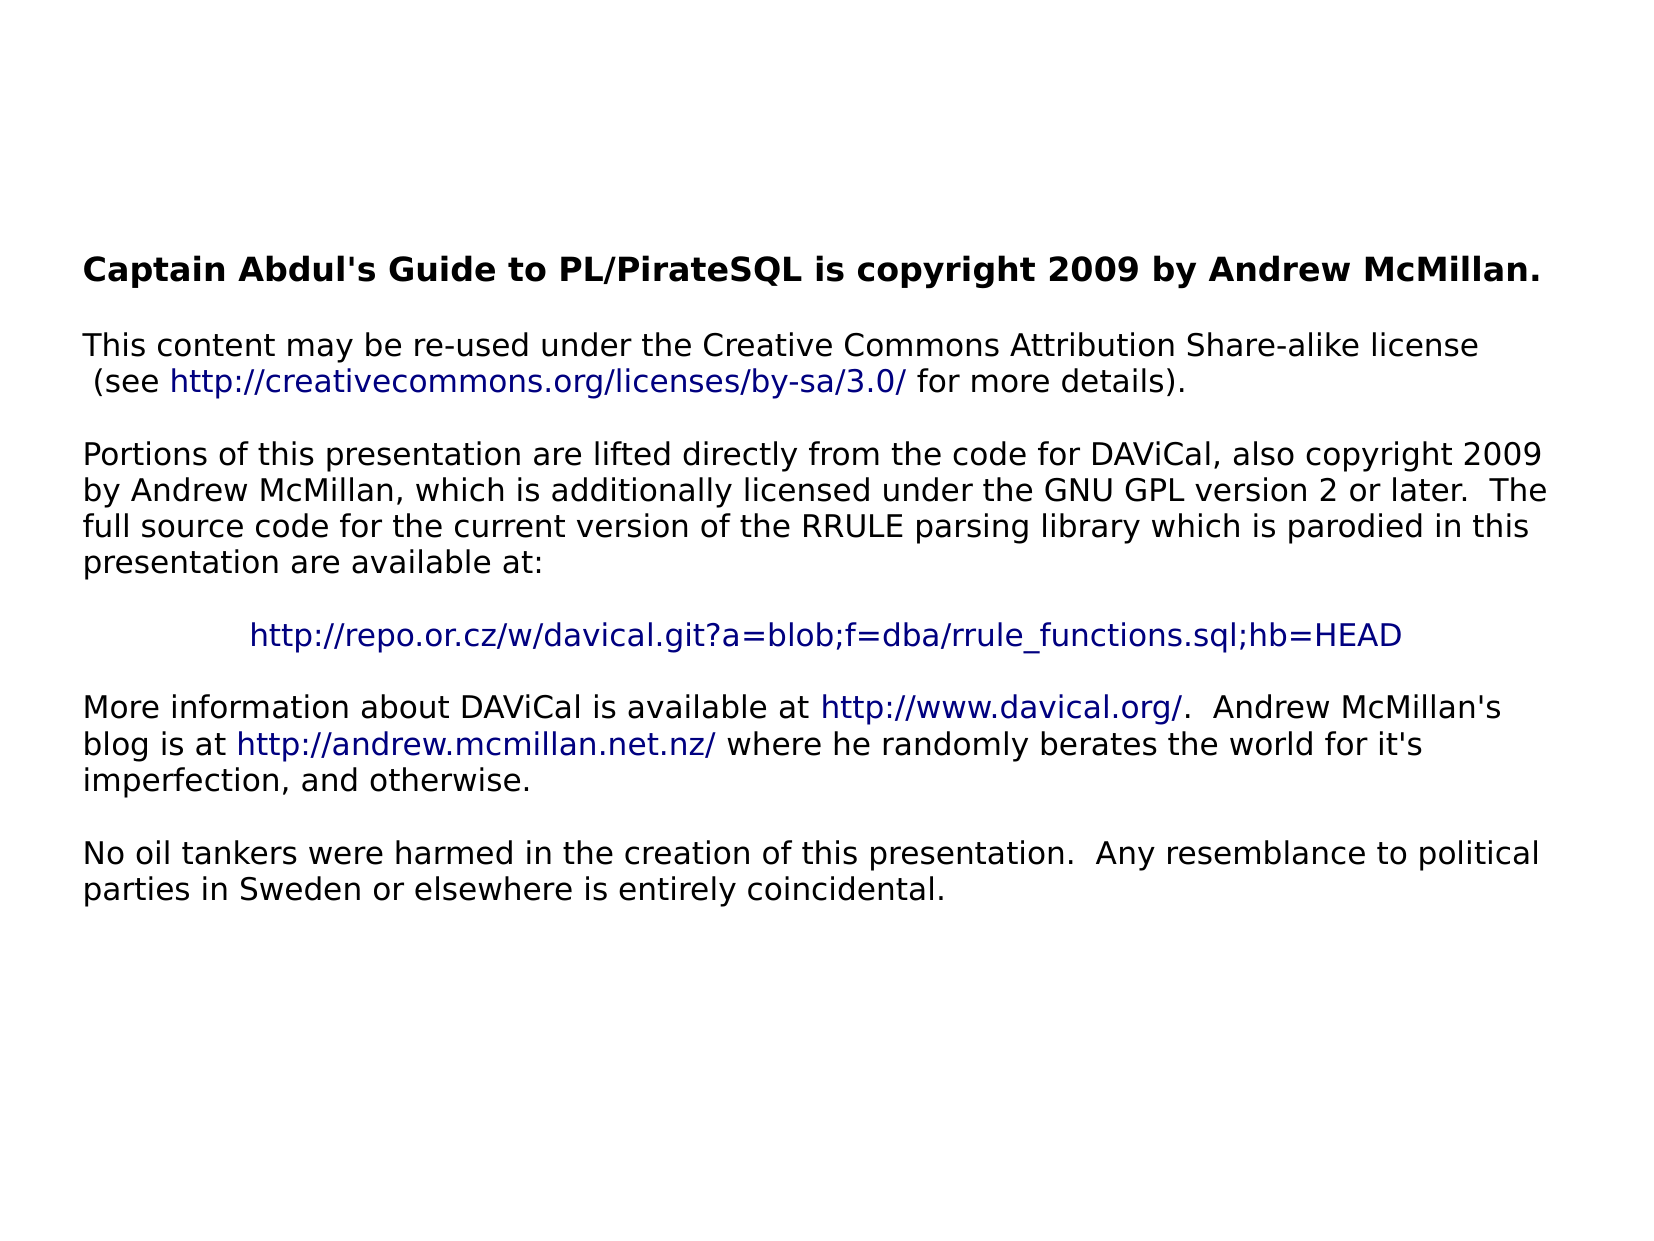

# Captain Abdul's Guide to PL/PirateSQL is copyright 2009 by Andrew McMillan.
This content may be re-used under the Creative Commons Attribution Share-alike license
 (see http://creativecommons.org/licenses/by-sa/3.0/ for more details).
Portions of this presentation are lifted directly from the code for DAViCal, also copyright 2009 by Andrew McMillan, which is additionally licensed under the GNU GPL version 2 or later. The full source code for the current version of the RRULE parsing library which is parodied in this presentation are available at:
http://repo.or.cz/w/davical.git?a=blob;f=dba/rrule_functions.sql;hb=HEAD
More information about DAViCal is available at http://www.davical.org/. Andrew McMillan's blog is at http://andrew.mcmillan.net.nz/ where he randomly berates the world for it's imperfection, and otherwise.
No oil tankers were harmed in the creation of this presentation. Any resemblance to political parties in Sweden or elsewhere is entirely coincidental.